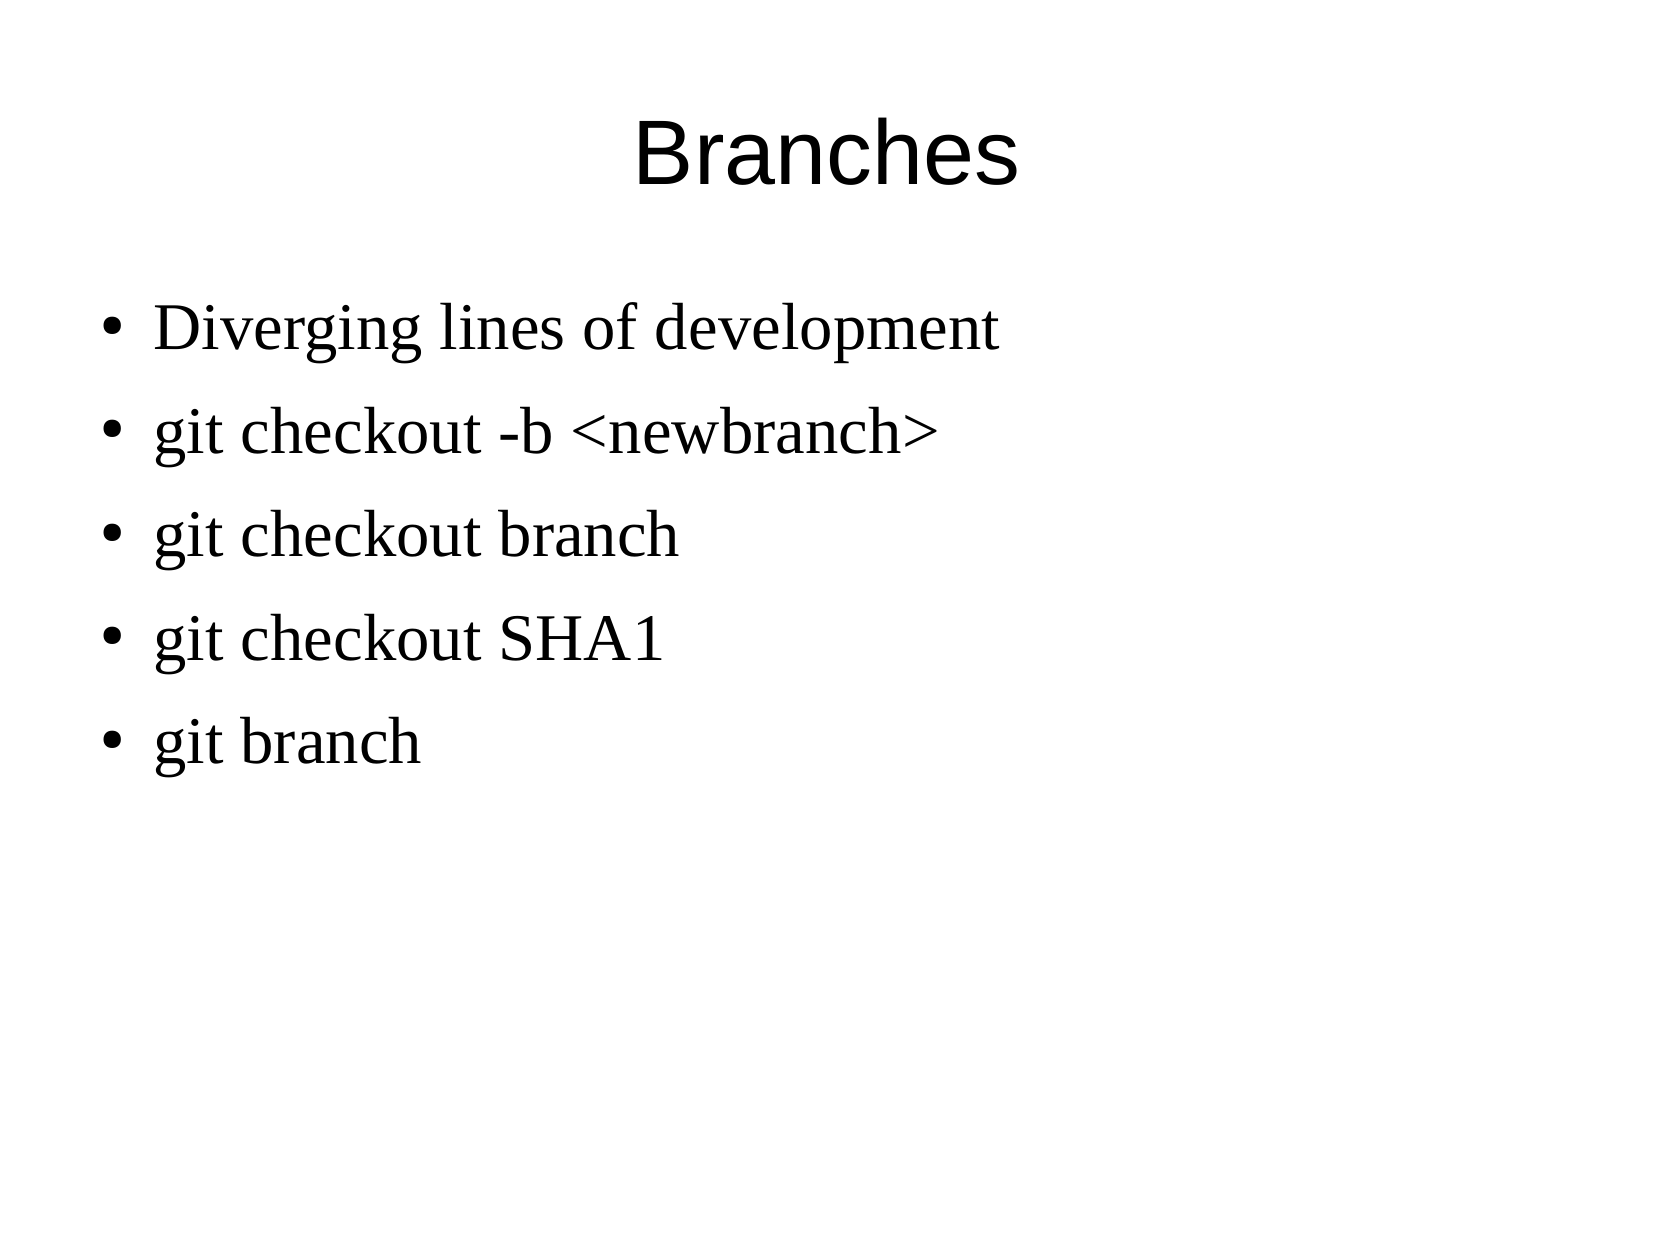

# Branches
Diverging lines of development
git checkout -b <newbranch>
git checkout branch
git checkout SHA1
git branch